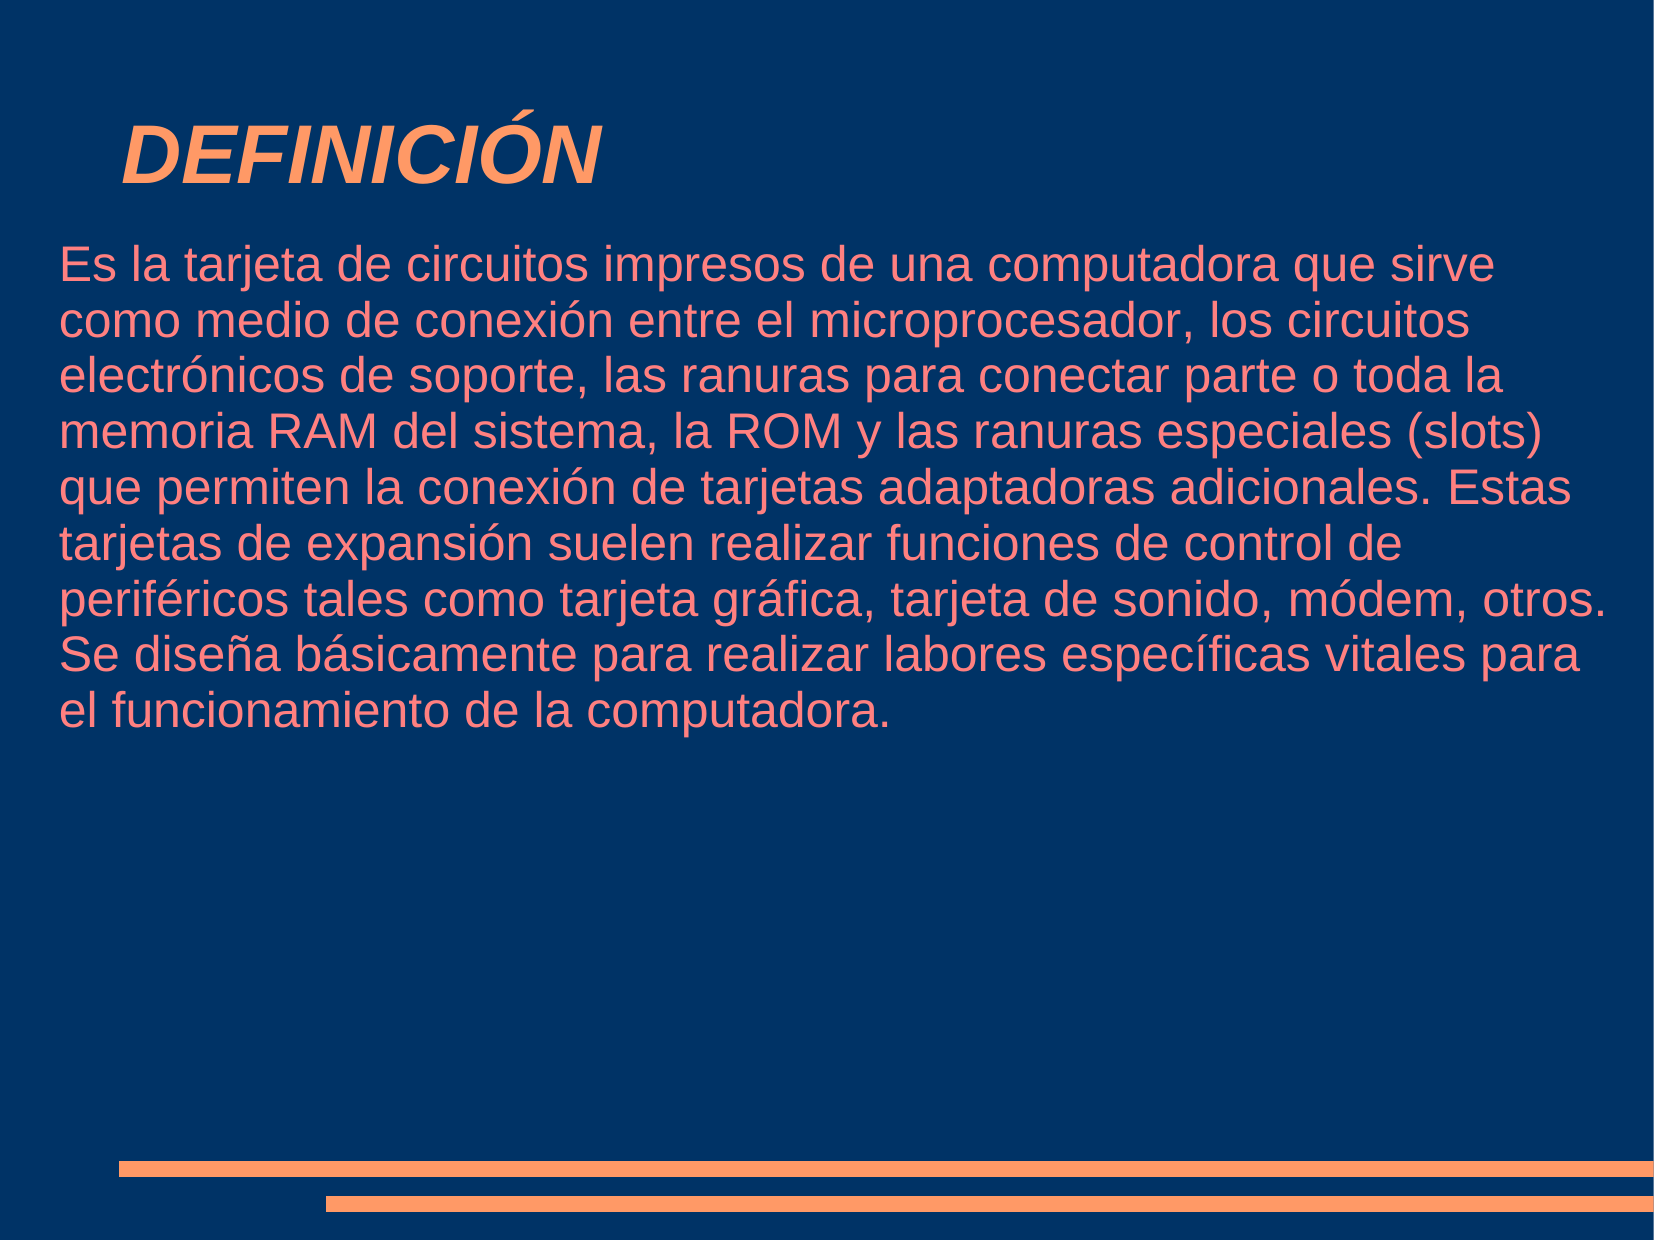

# DEFINICIÓN
Es la tarjeta de circuitos impresos de una computadora que sirve como medio de conexión entre el microprocesador, los circuitos electrónicos de soporte, las ranuras para conectar parte o toda la memoria RAM del sistema, la ROM y las ranuras especiales (slots) que permiten la conexión de tarjetas adaptadoras adicionales. Estas tarjetas de expansión suelen realizar funciones de control de periféricos tales como tarjeta gráfica, tarjeta de sonido, módem, otros. Se diseña básicamente para realizar labores específicas vitales para el funcionamiento de la computadora.